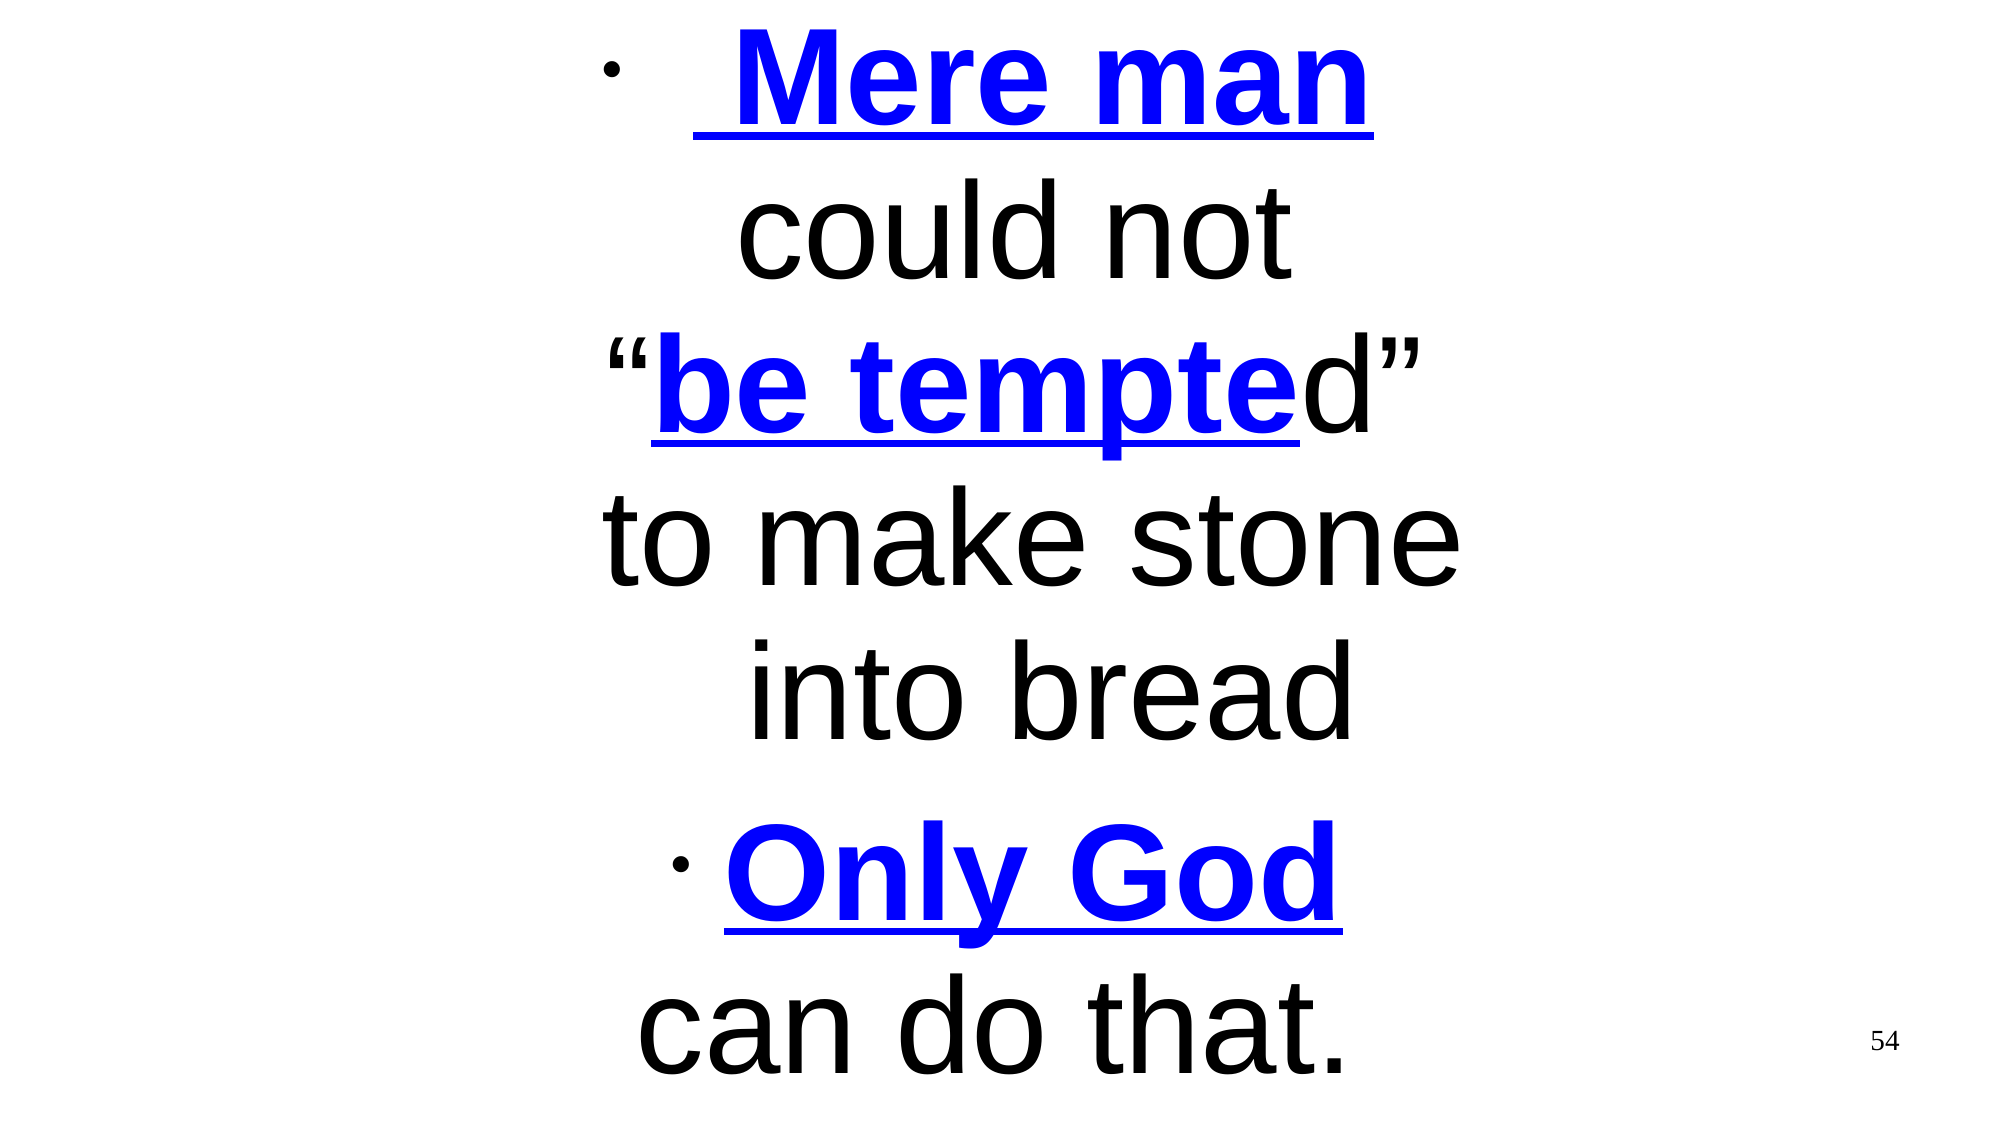

# Mere man could not “be tempted” to make stone into bread
Only God
can do that.
54